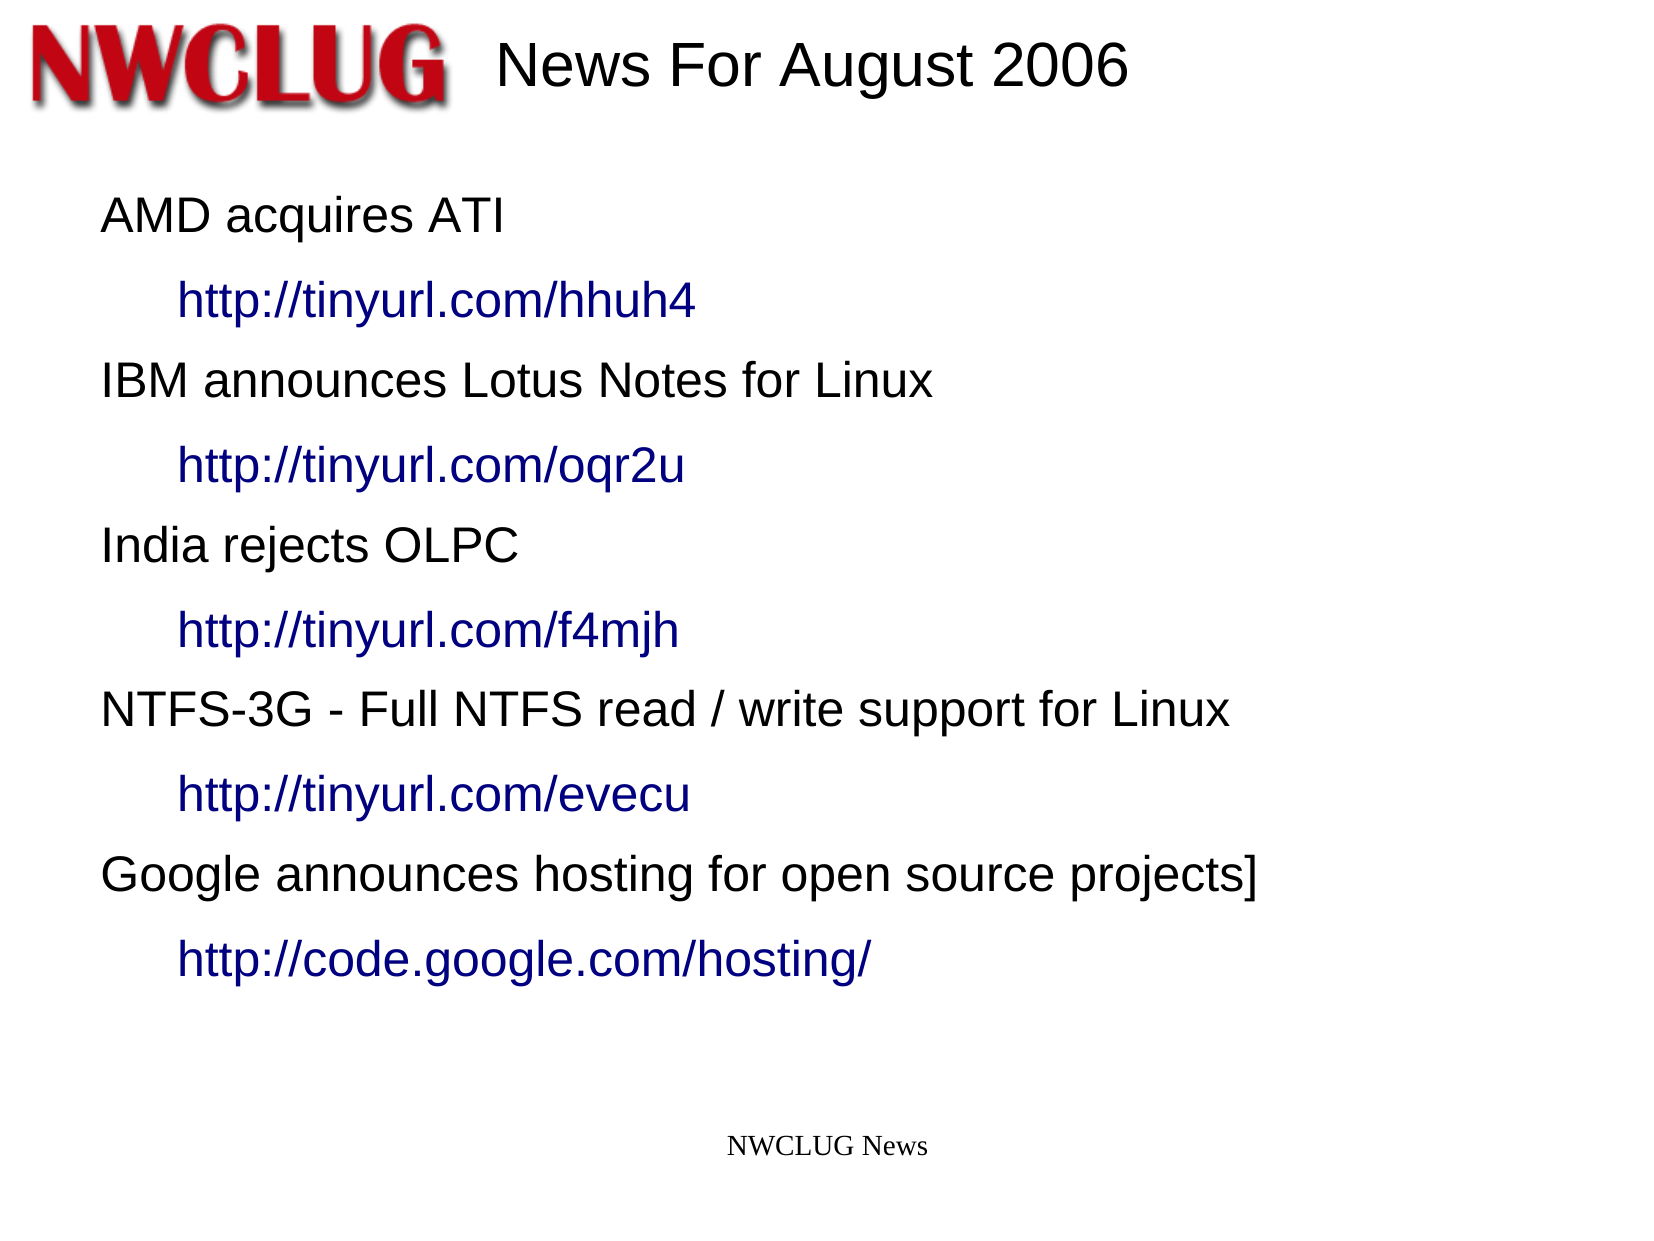

# News For August 2006
AMD acquires ATI
http://tinyurl.com/hhuh4
IBM announces Lotus Notes for Linux
http://tinyurl.com/oqr2u
India rejects OLPC
http://tinyurl.com/f4mjh
NTFS-3G - Full NTFS read / write support for Linux
http://tinyurl.com/evecu
Google announces hosting for open source projects]
http://code.google.com/hosting/